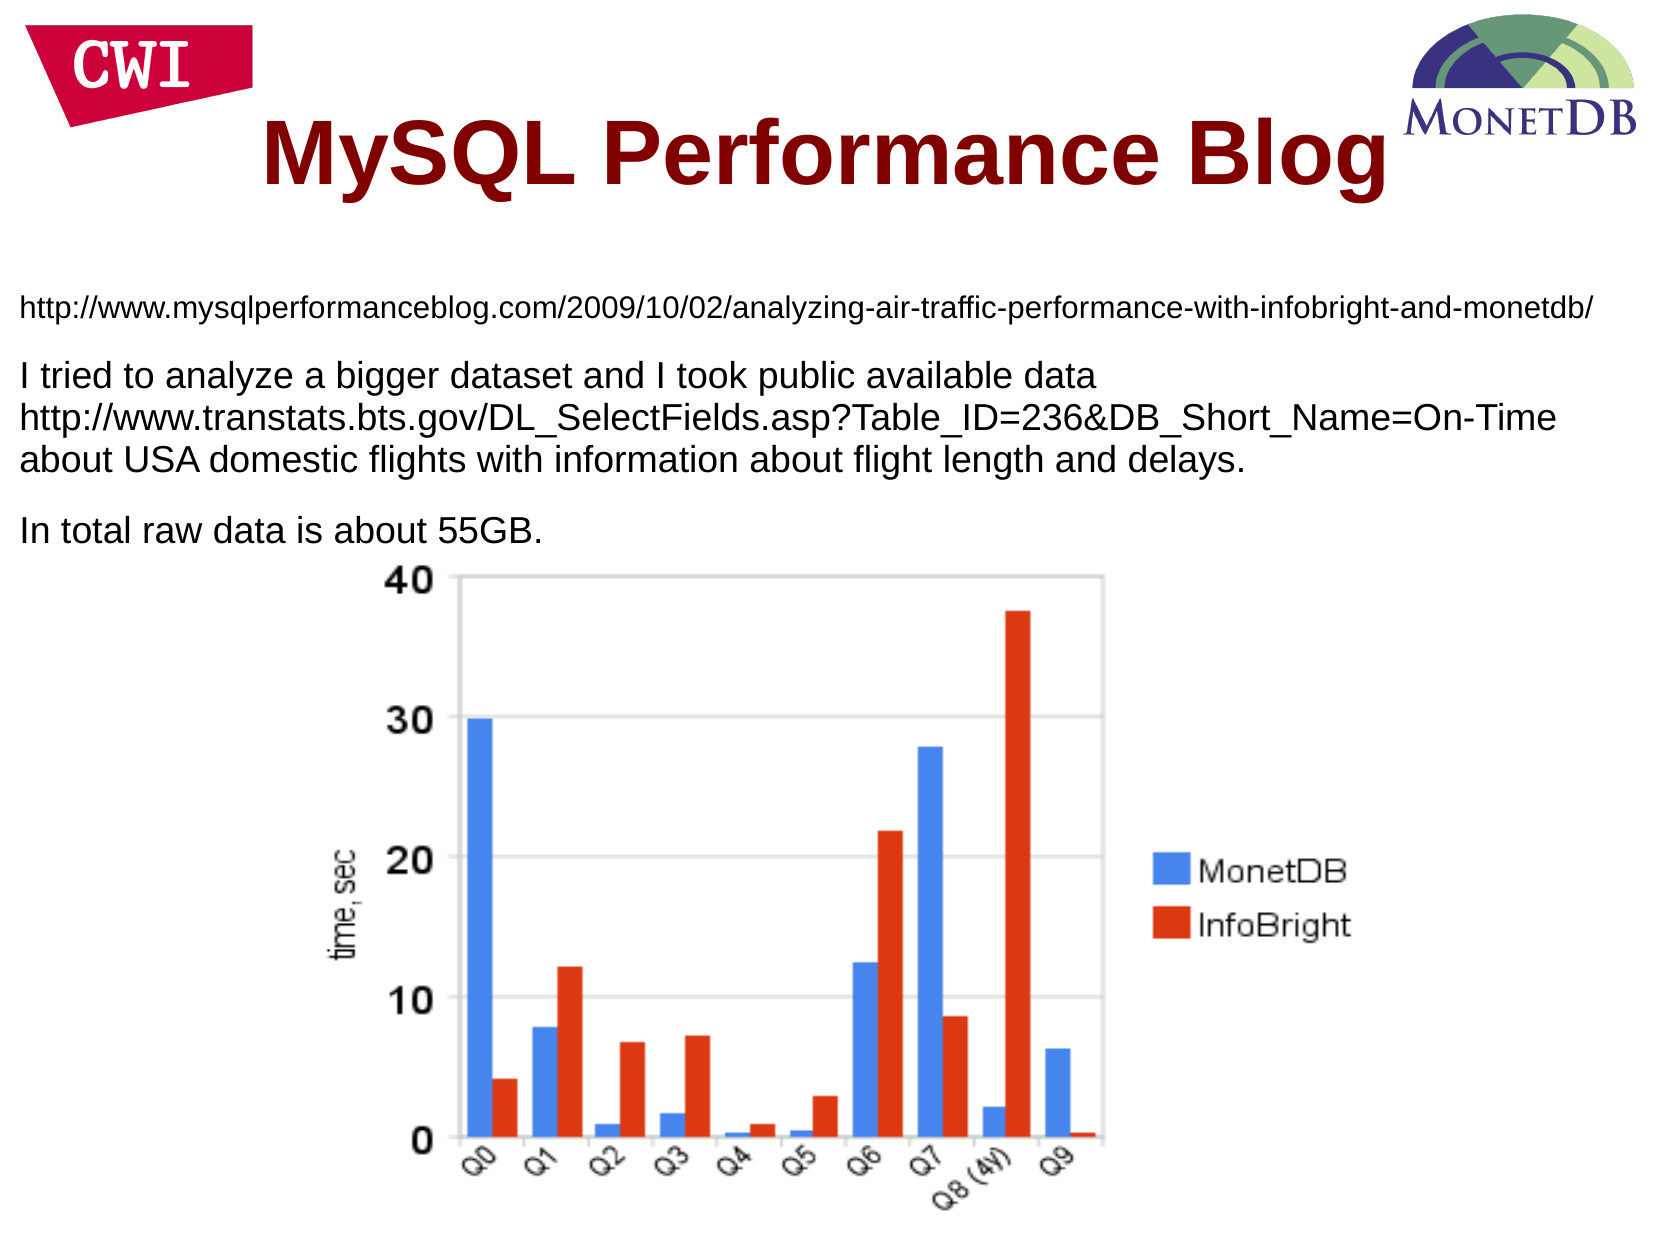

# MySQL Performance Blog
http://www.mysqlperformanceblog.com/2009/10/02/analyzing-air-traffic-performance-with-infobright-and-monetdb/
I tried to analyze a bigger dataset and I took public available data http://www.transtats.bts.gov/DL_SelectFields.asp?Table_ID=236&DB_Short_Name=On-Time about USA domestic flights with information about flight length and delays.
In total raw data is about 55GB.